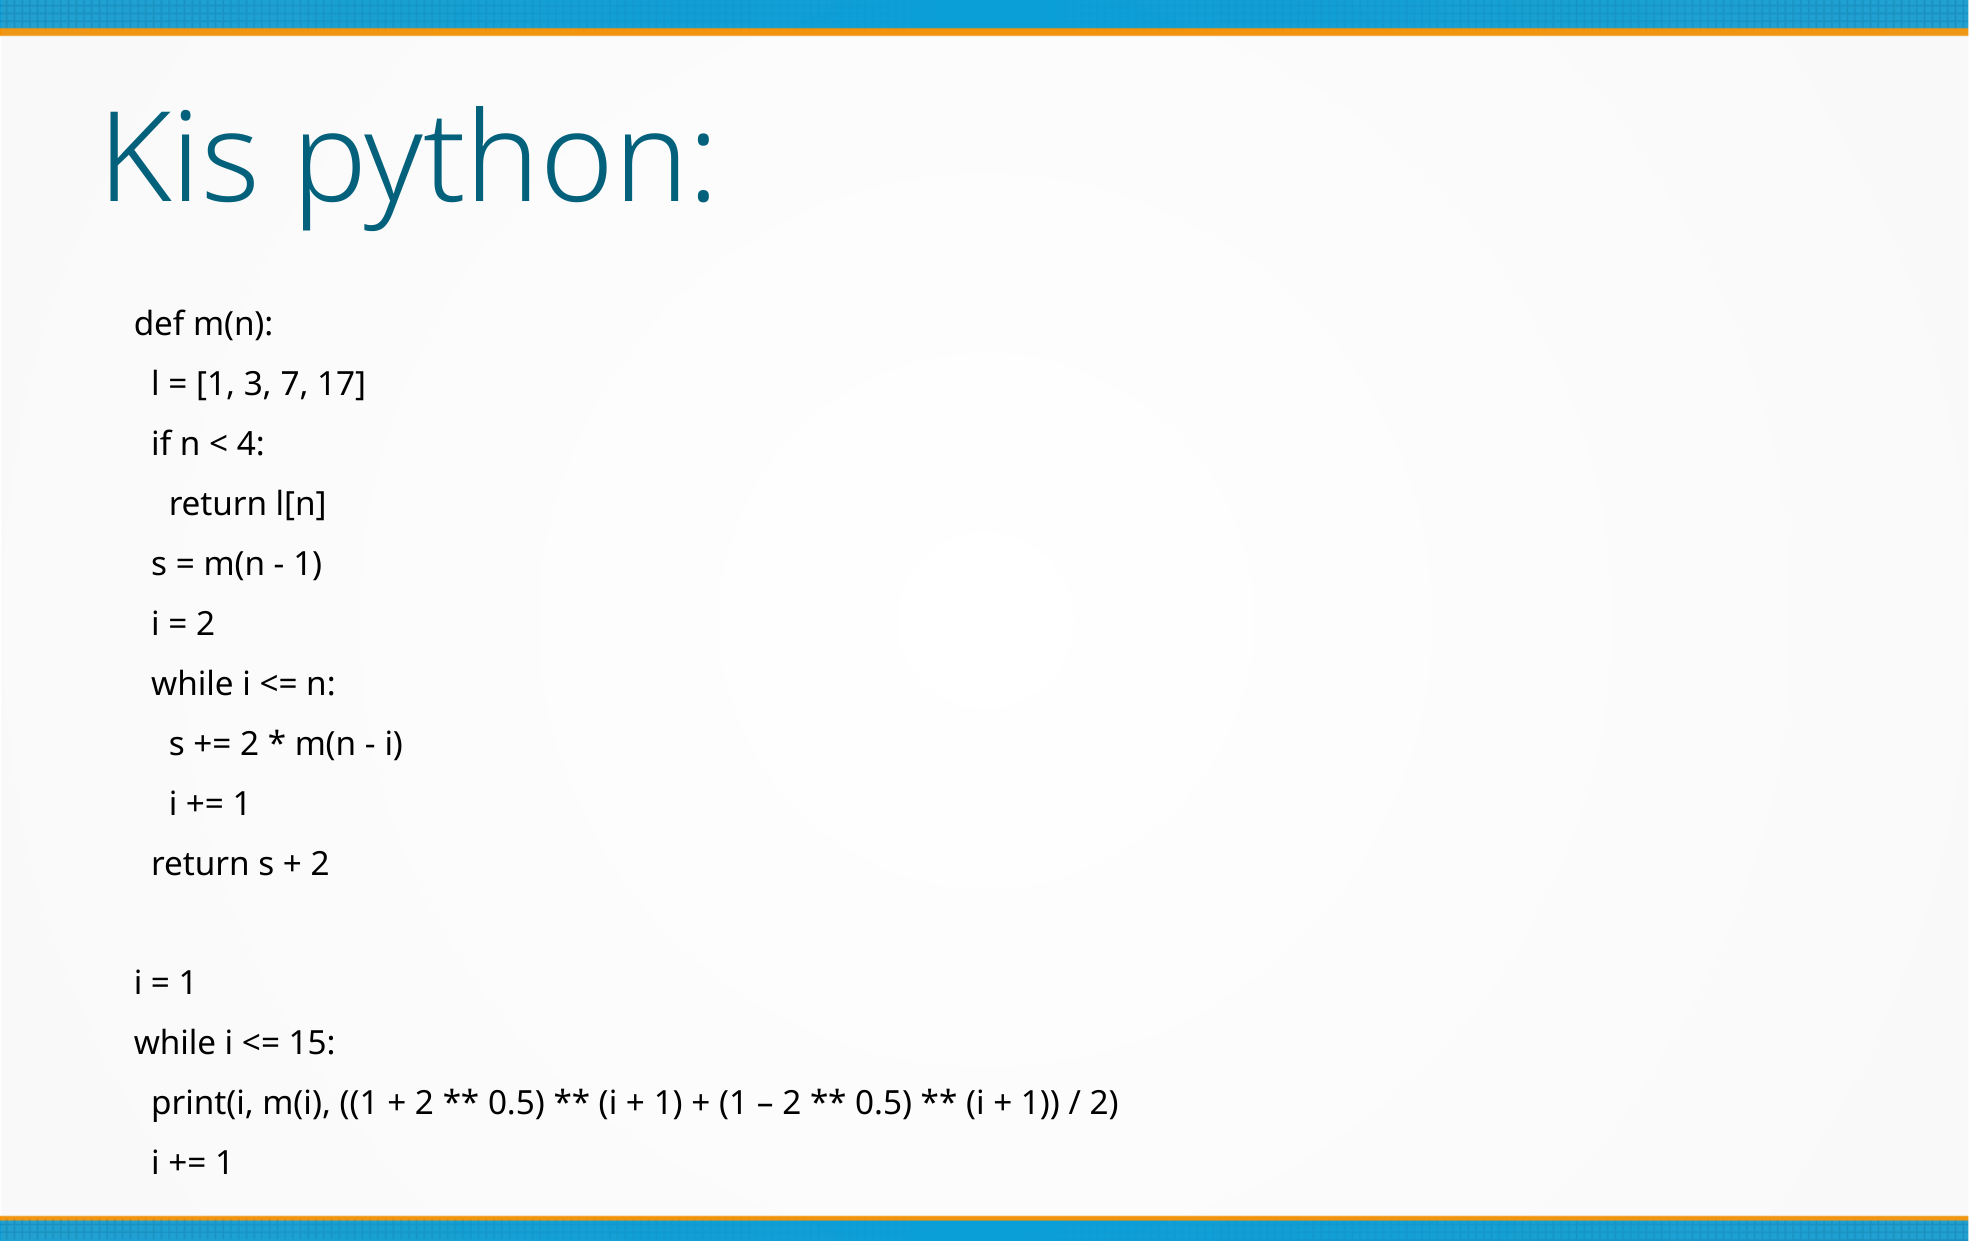

# Kis python:
def m(n):
 l = [1, 3, 7, 17]
 if n < 4:
 return l[n]
 s = m(n - 1)
 i = 2
 while i <= n:
 s += 2 * m(n - i)
 i += 1
 return s + 2
i = 1
while i <= 15:
 print(i, m(i), ((1 + 2 ** 0.5) ** (i + 1) + (1 – 2 ** 0.5) ** (i + 1)) / 2)
 i += 1